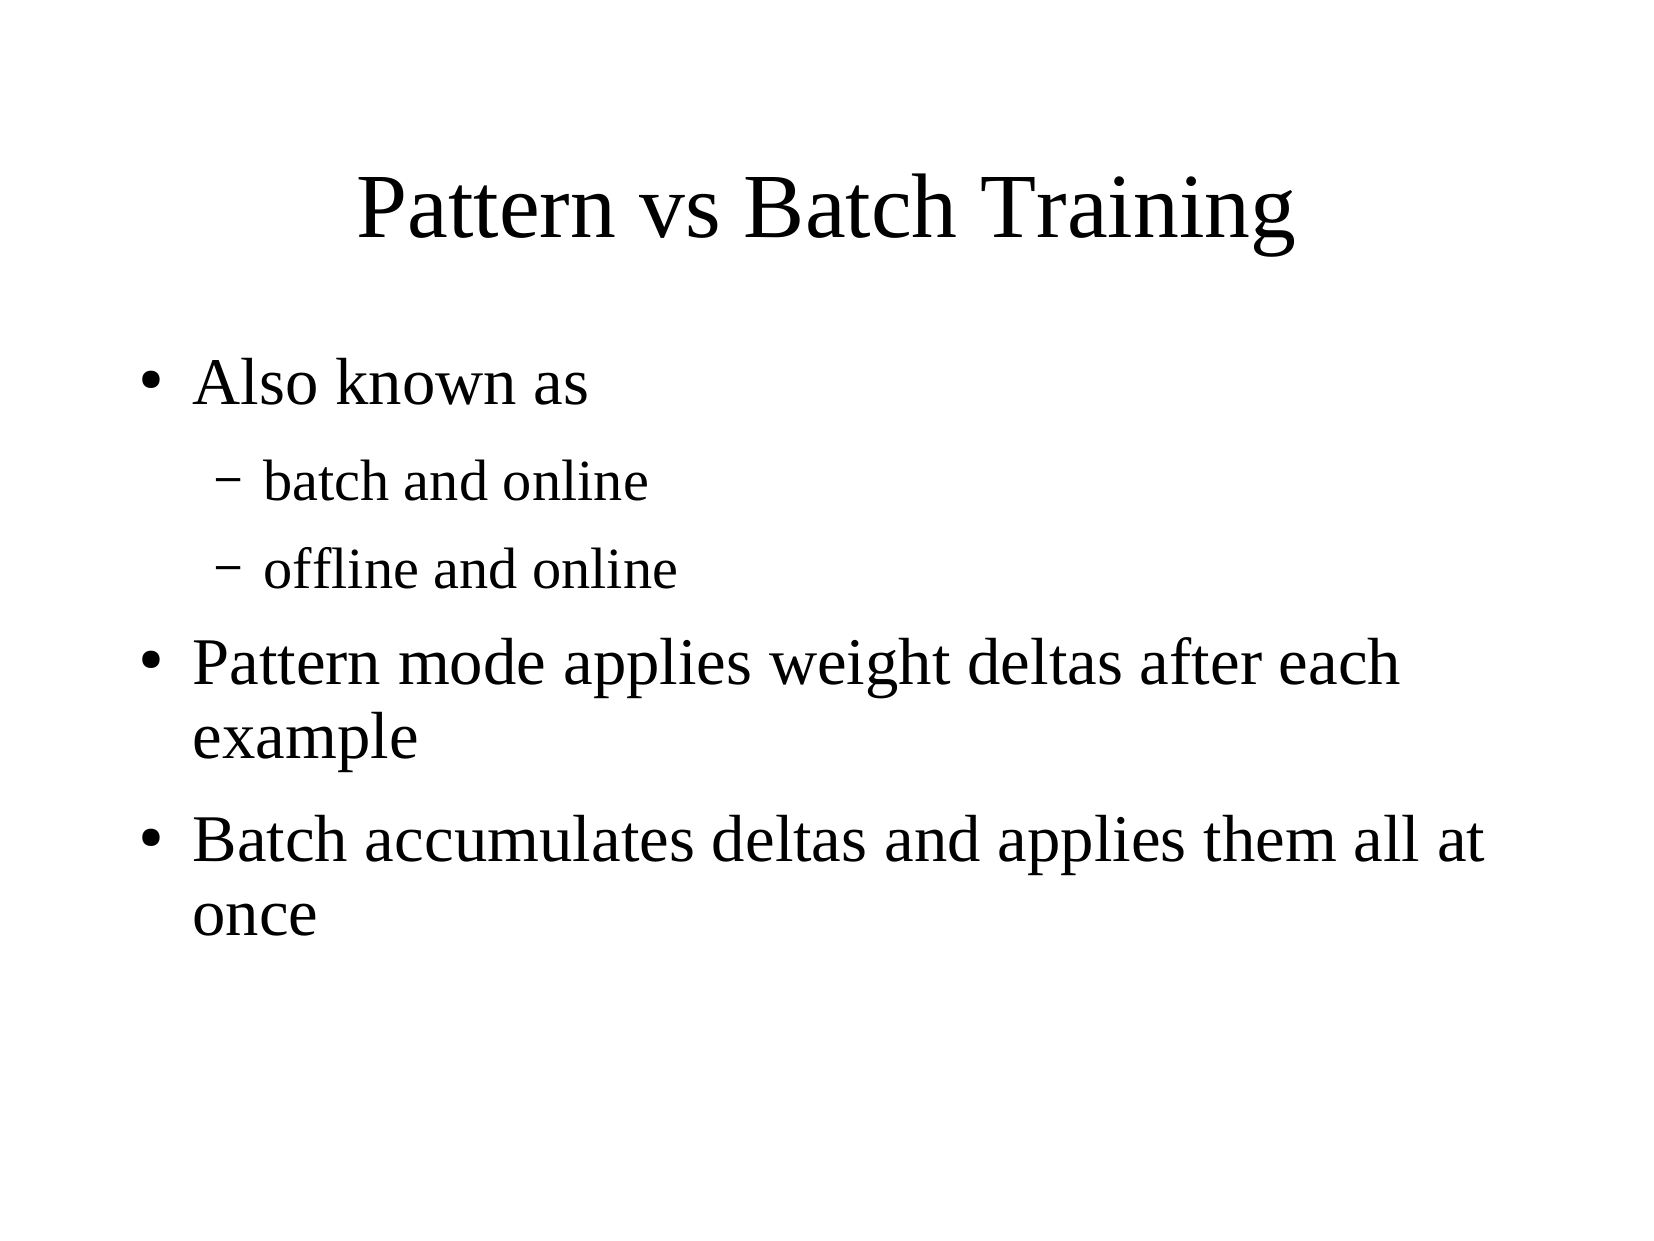

# Pattern vs Batch Training
Also known as
batch and online
offline and online
Pattern mode applies weight deltas after each example
Batch accumulates deltas and applies them all at once